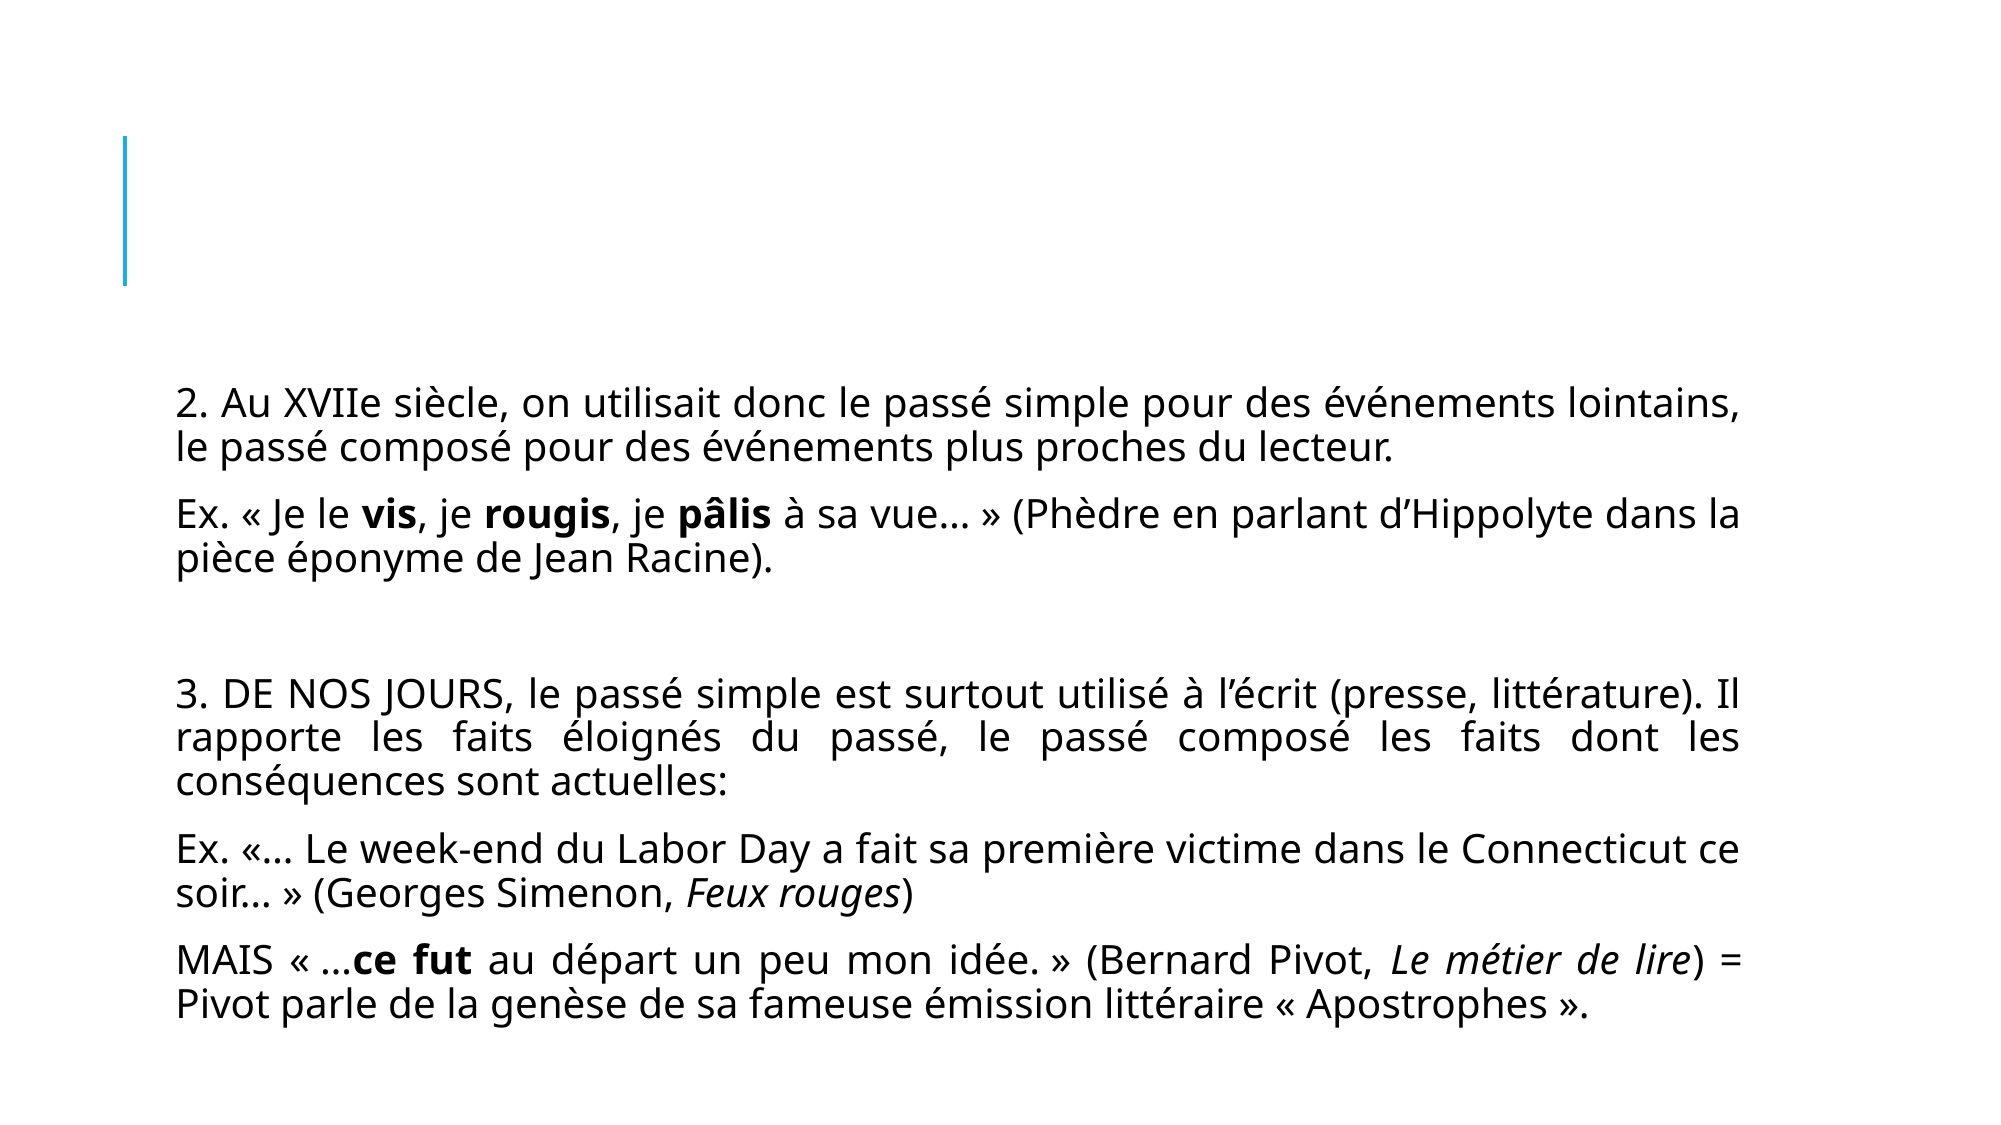

#
2. Au XVIIe siècle, on utilisait donc le passé simple pour des événements lointains, le passé composé pour des événements plus proches du lecteur.
Ex. « Je le vis, je rougis, je pâlis à sa vue… » (Phèdre en parlant d’Hippolyte dans la pièce éponyme de Jean Racine).
3. DE NOS JOURS, le passé simple est surtout utilisé à l’écrit (presse, littérature). Il rapporte les faits éloignés du passé, le passé composé les faits dont les conséquences sont actuelles:
Ex. «… Le week-end du Labor Day a fait sa première victime dans le Connecticut ce soir… » (Georges Simenon, Feux rouges)
MAIS « …ce fut au départ un peu mon idée. » (Bernard Pivot, Le métier de lire) = Pivot parle de la genèse de sa fameuse émission littéraire « Apostrophes ».